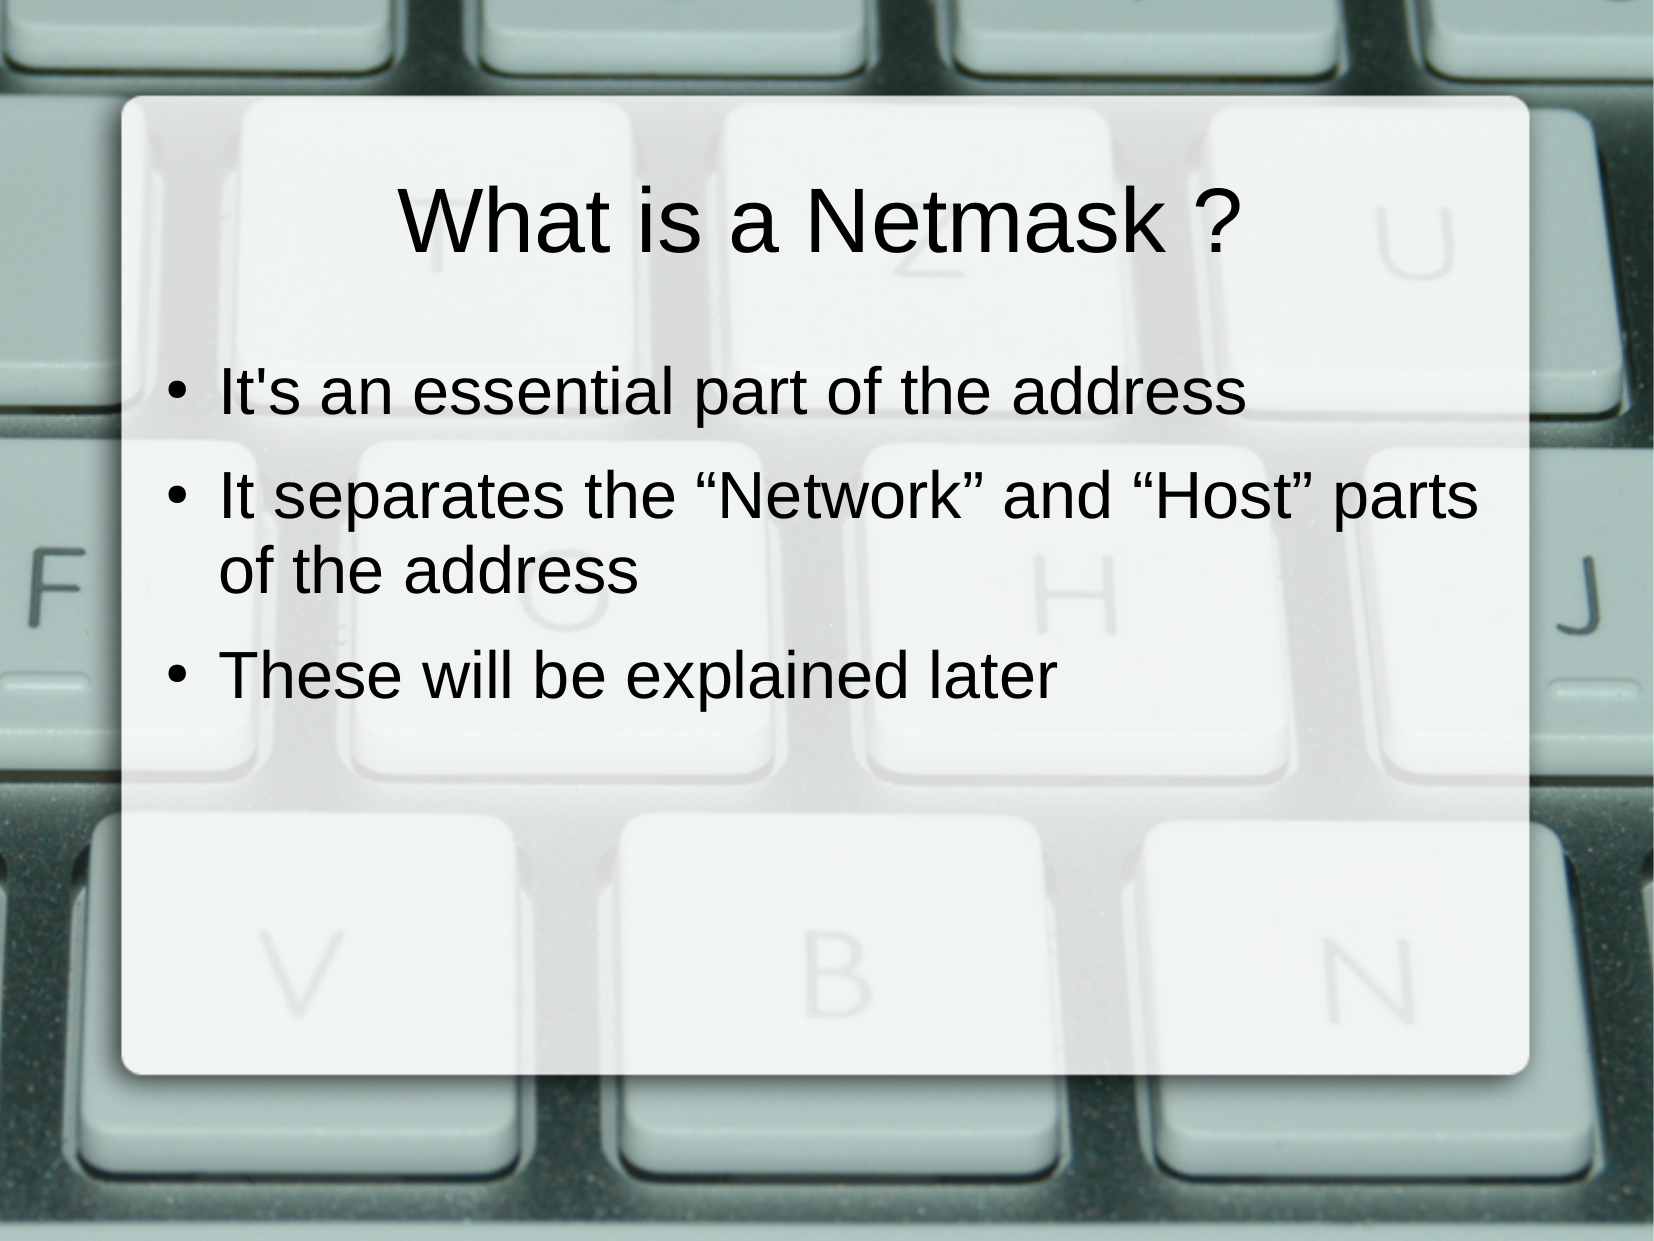

# What is a Netmask ?
It's an essential part of the address
It separates the “Network” and “Host” parts of the address
These will be explained later